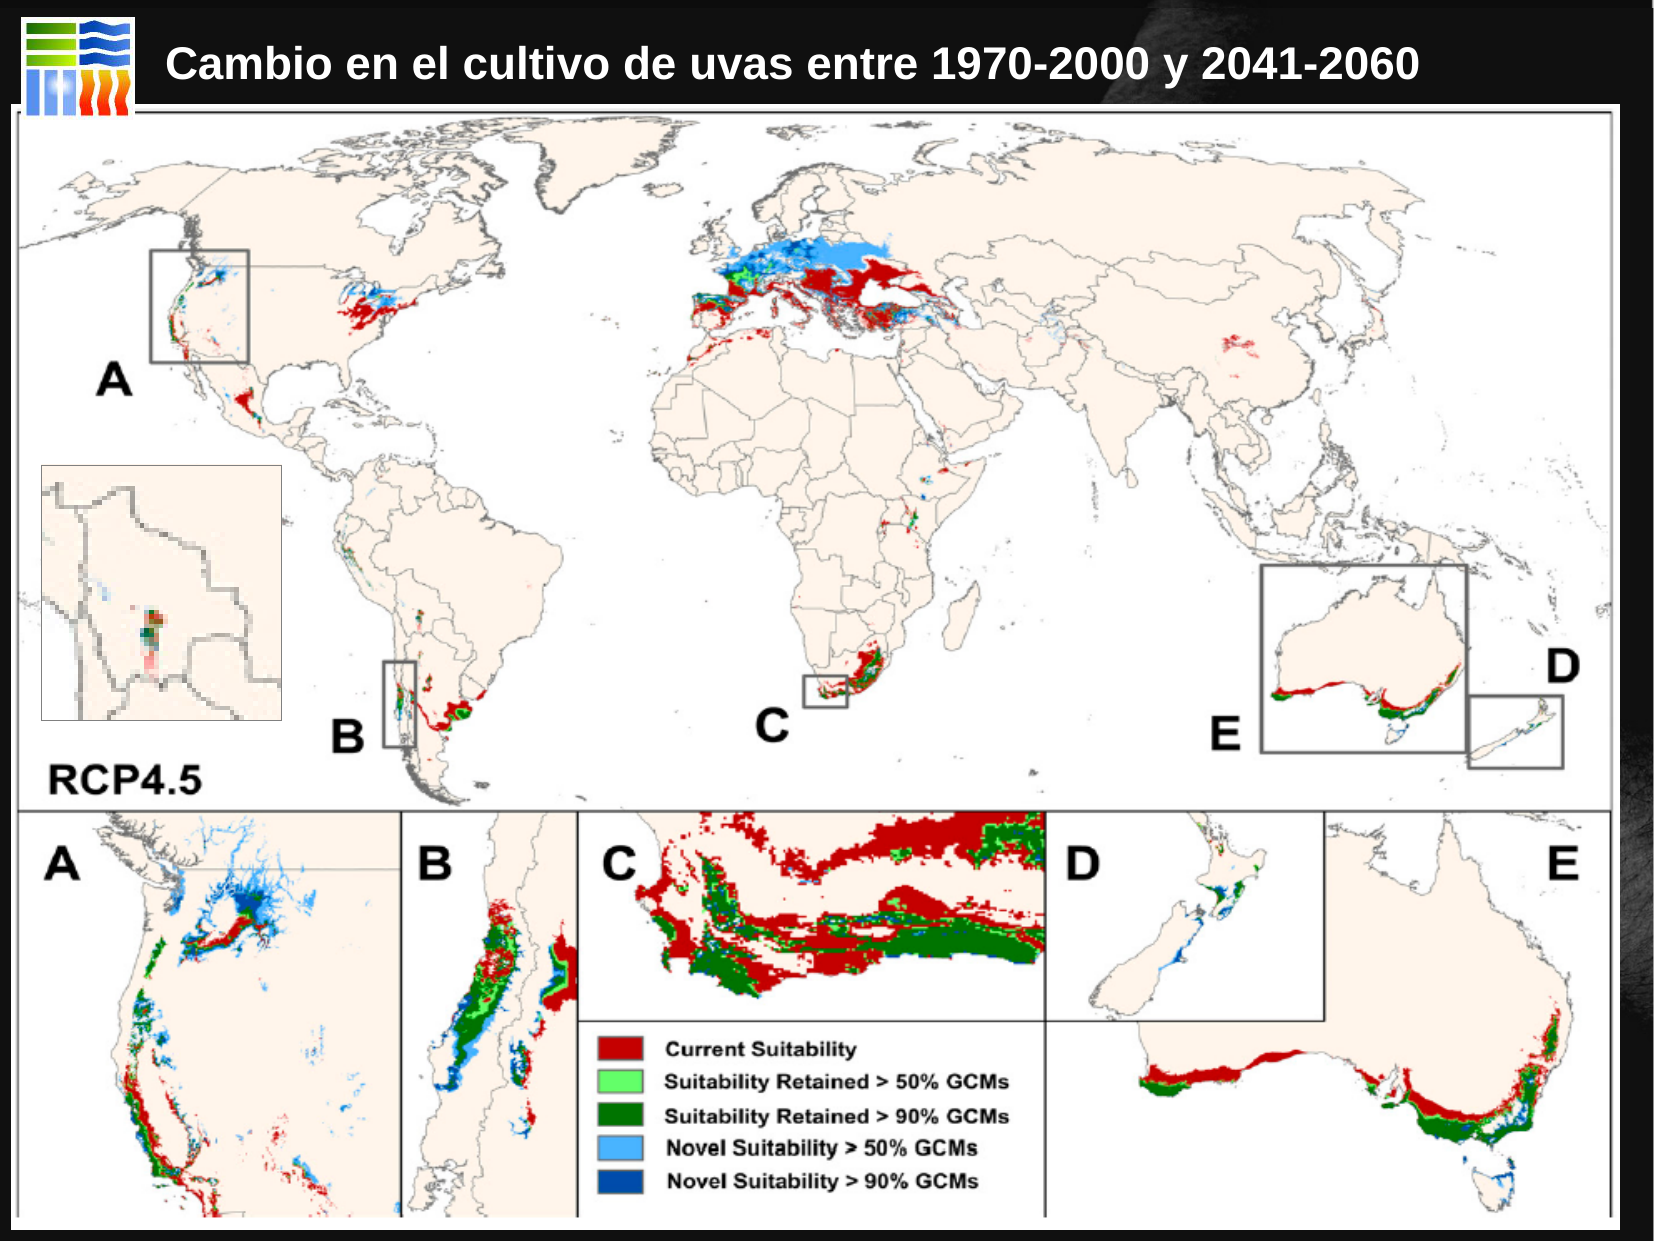

Cambio en el cultivo de uvas entre 1970-2000 y 2041-2060
Temperaturas altas durante el invierno reducen los brotes y la formación de fruta en la primavera. También afecten el color, olor, azúcar y perdida de acidez.
Temp. altas afectan a los antocianinas (tintas rojas y antioxidantes) y taninos da el color, amargor, astringencia a las uvas, ,mejor entre 16-22 C y